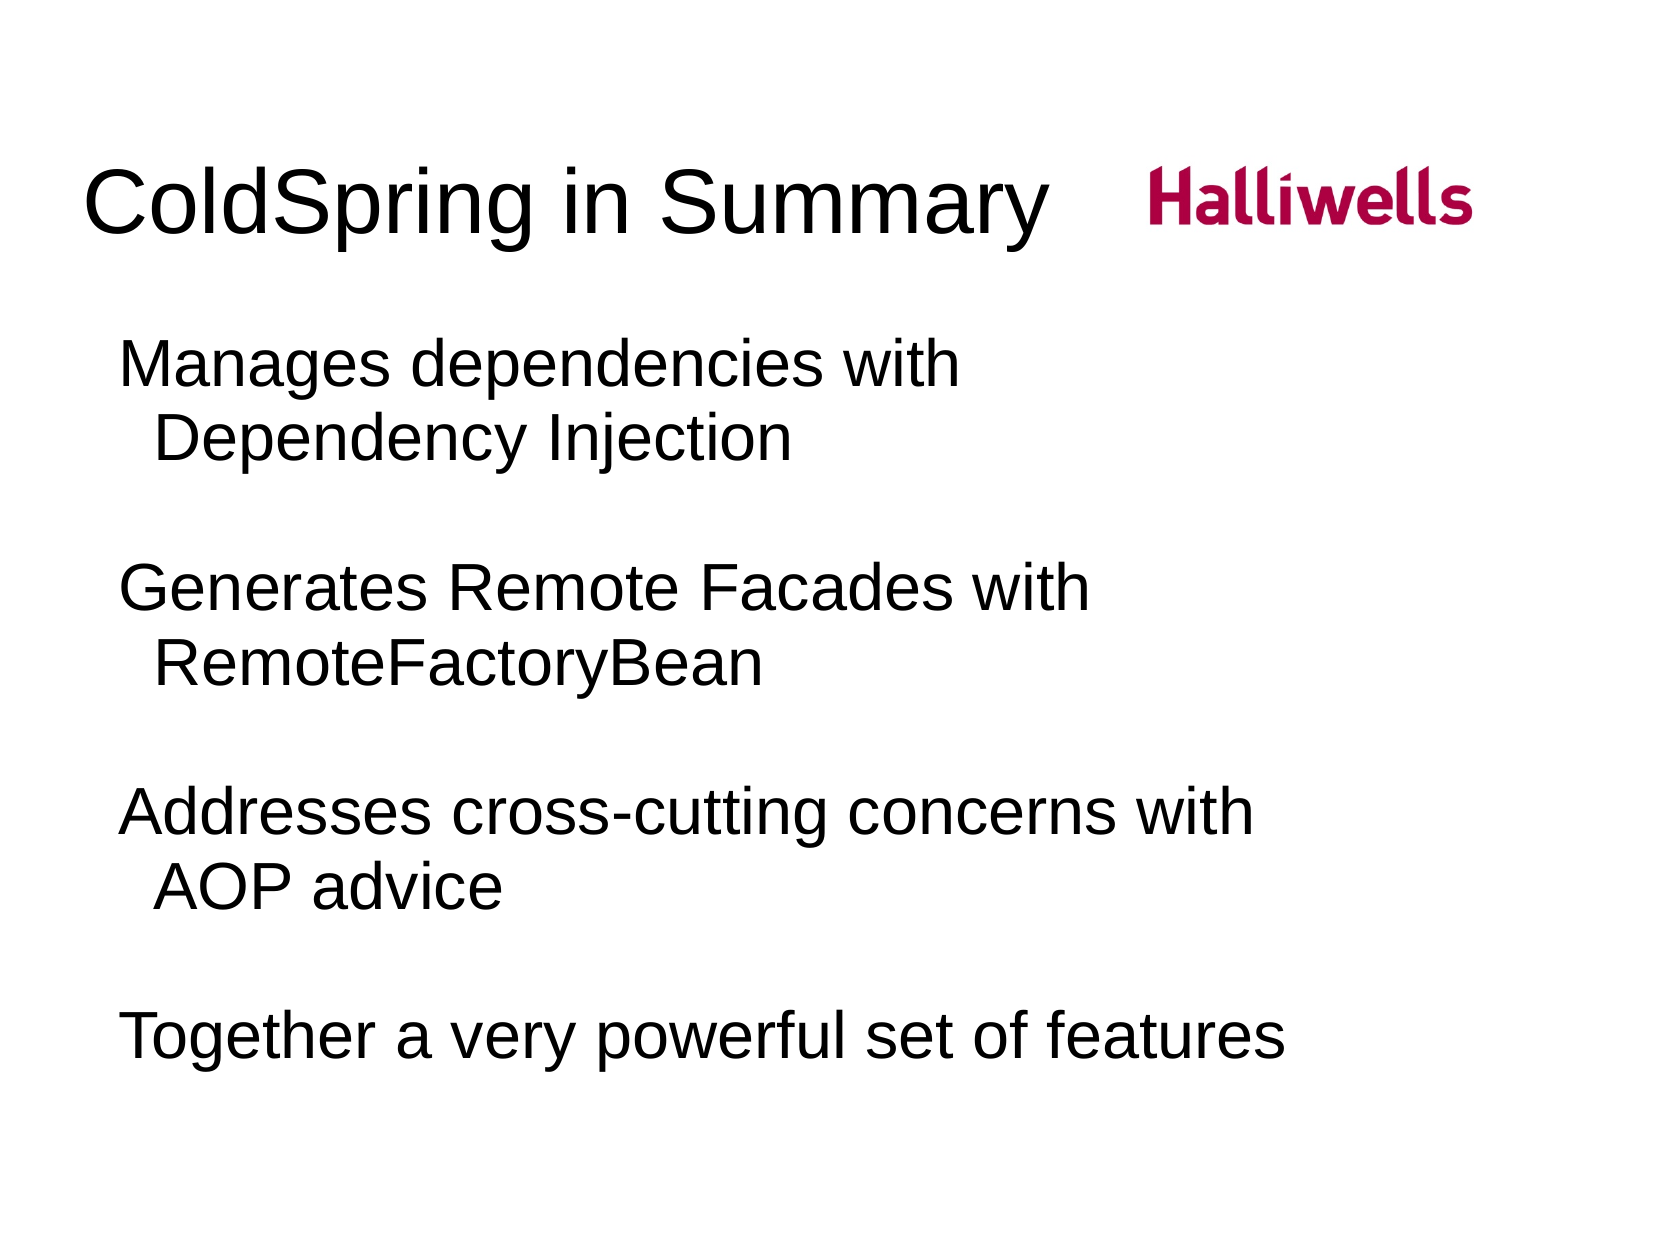

# ColdSpring in Summary
Manages dependencies with
Dependency Injection
Generates Remote Facades with RemoteFactoryBean
Addresses cross-cutting concerns with
AOP advice
Together a very powerful set of features